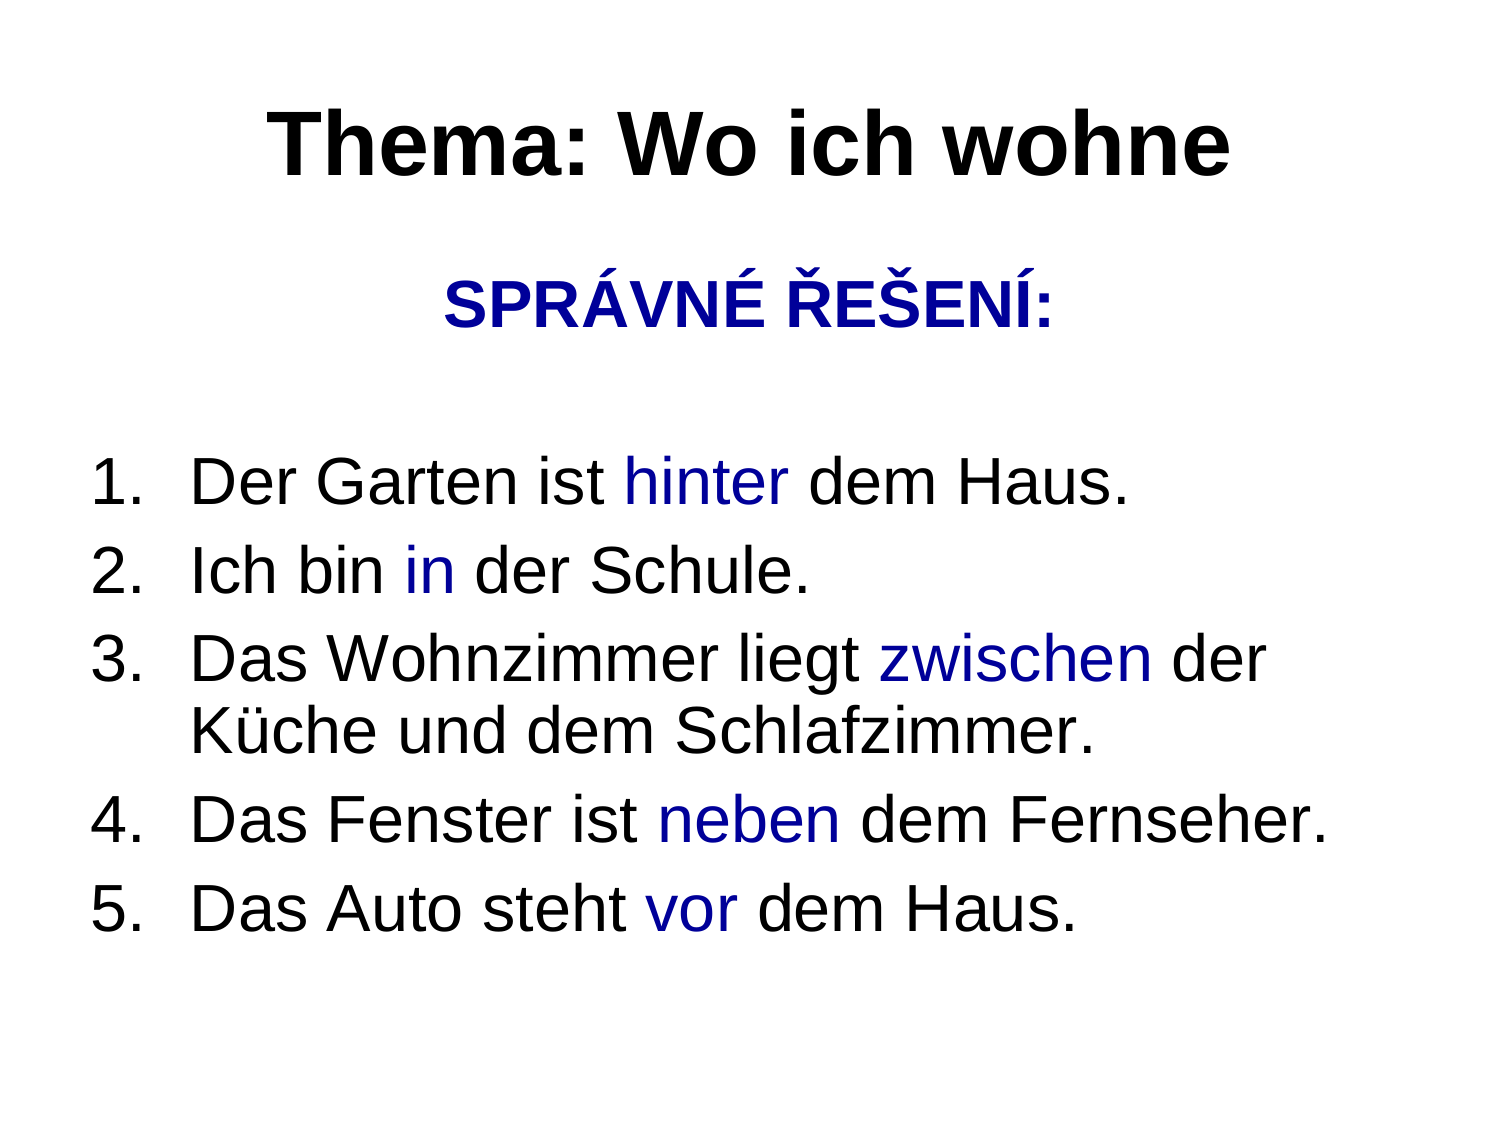

# Thema: Wo ich wohne
SPRÁVNÉ ŘEŠENÍ:
Der Garten ist hinter dem Haus.
Ich bin in der Schule.
Das Wohnzimmer liegt zwischen der Küche und dem Schlafzimmer.
Das Fenster ist neben dem Fernseher.
Das Auto steht vor dem Haus.